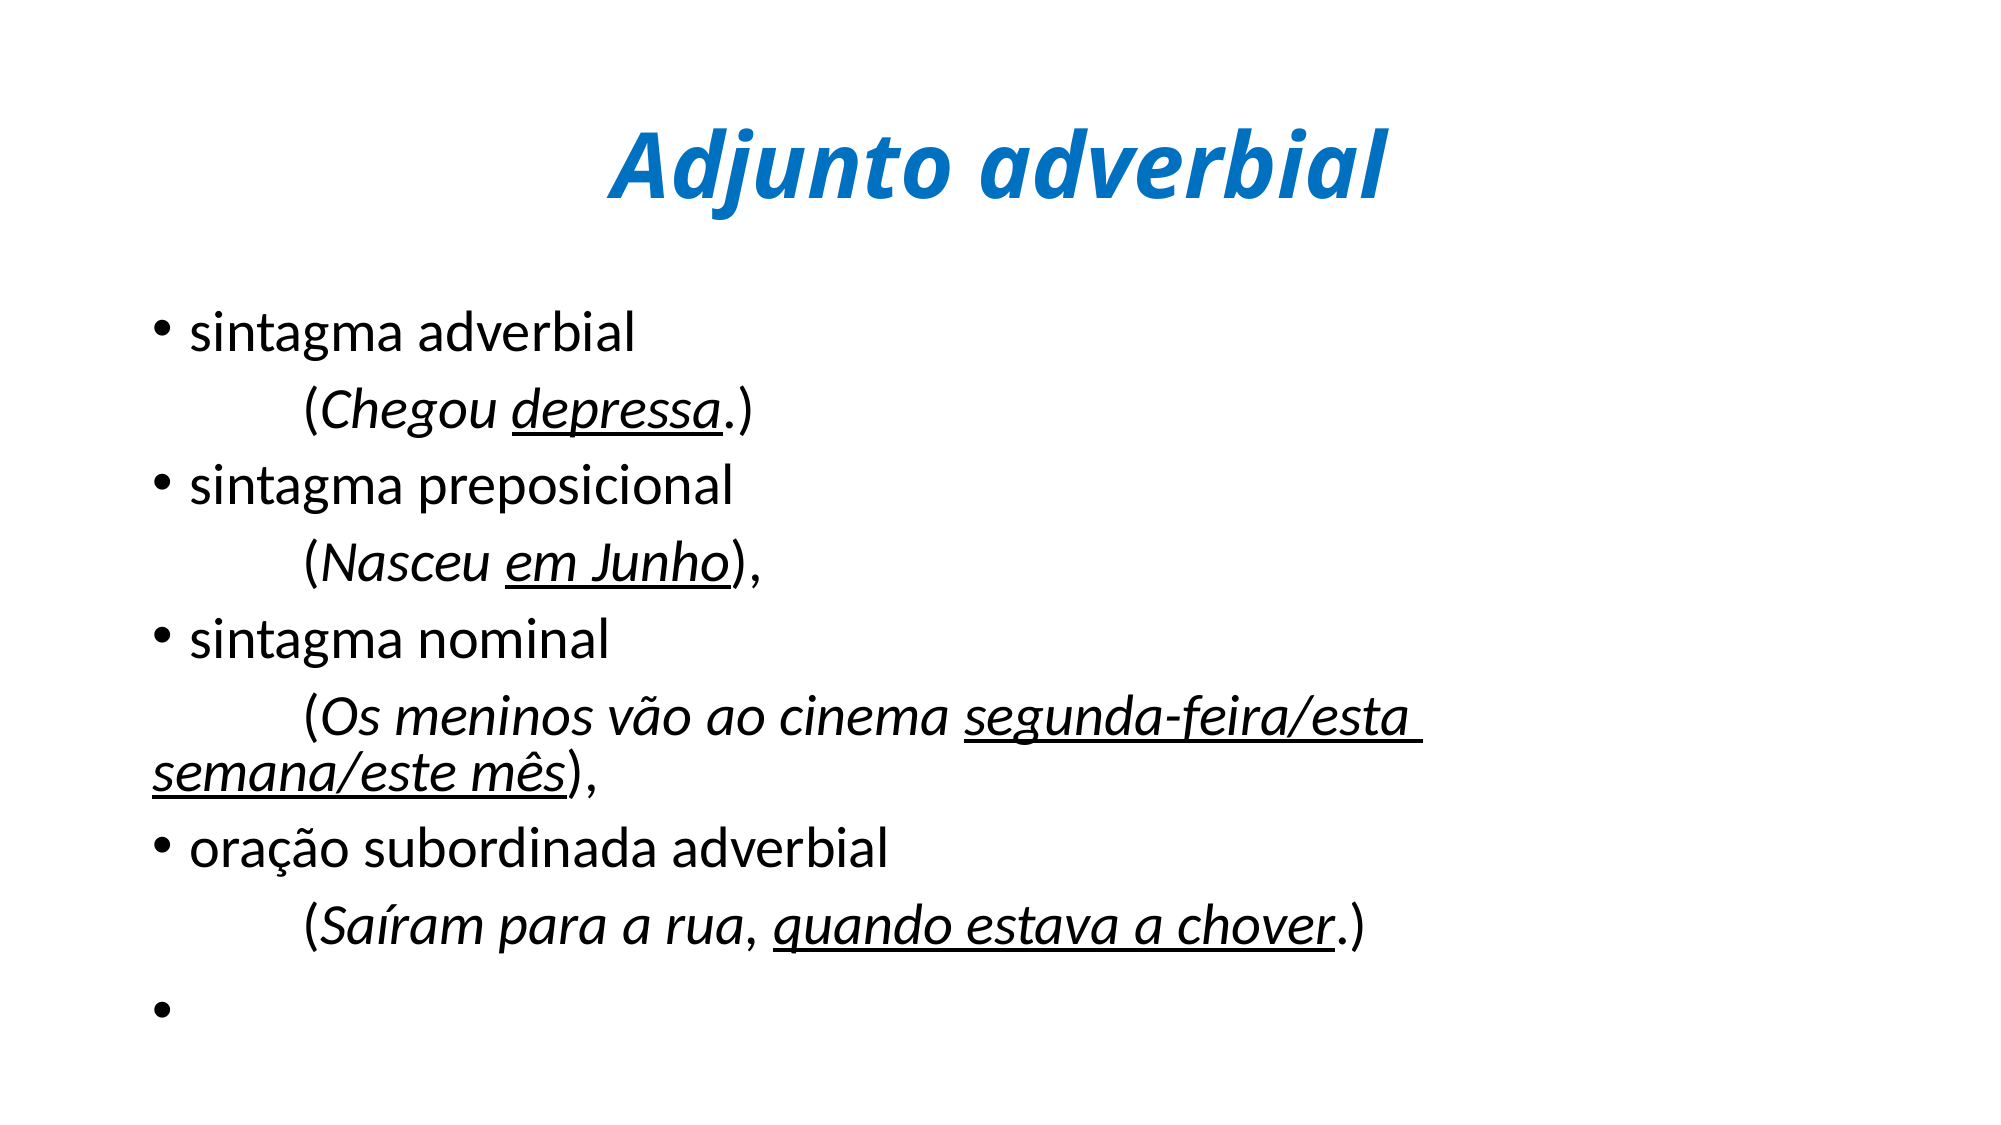

# Adjunto adverbial
sintagma adverbial
		(Chegou depressa.)
sintagma preposicional
		(Nasceu em Junho),
sintagma nominal
		(Os meninos vão ao cinema segunda-feira/esta 				semana/este mês),
oração subordinada adverbial
		(Saíram para a rua, quando estava a chover.)